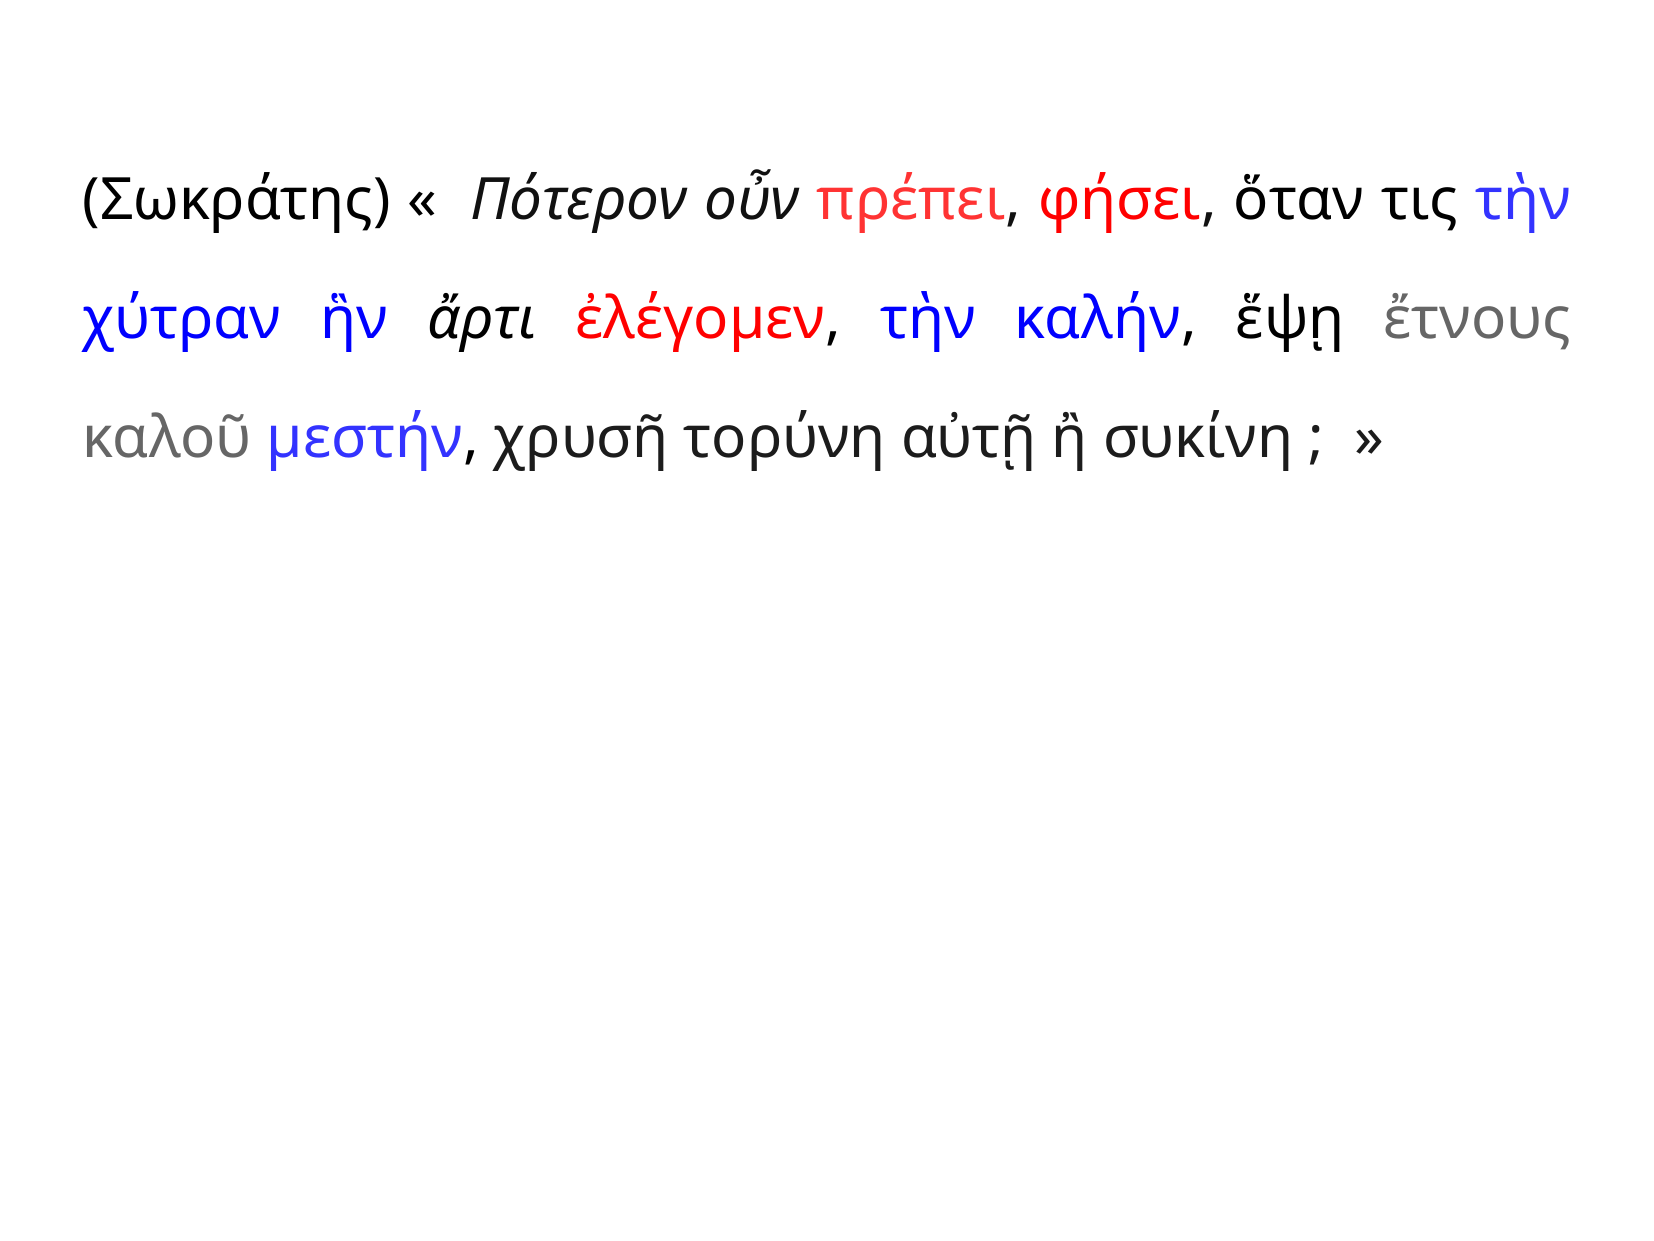

# (Σωκράτης) «  Πότερον οὖν πρέπει, φήσει, ὅταν τις τὴν χύτραν ἣν ἄρτι ἐλέγομεν, τὴν καλήν, ἕψῃ ἔτνους καλοῦ μεστήν, χρυσῆ τορύνη αὐτῇ ἢ συκίνη ;  »